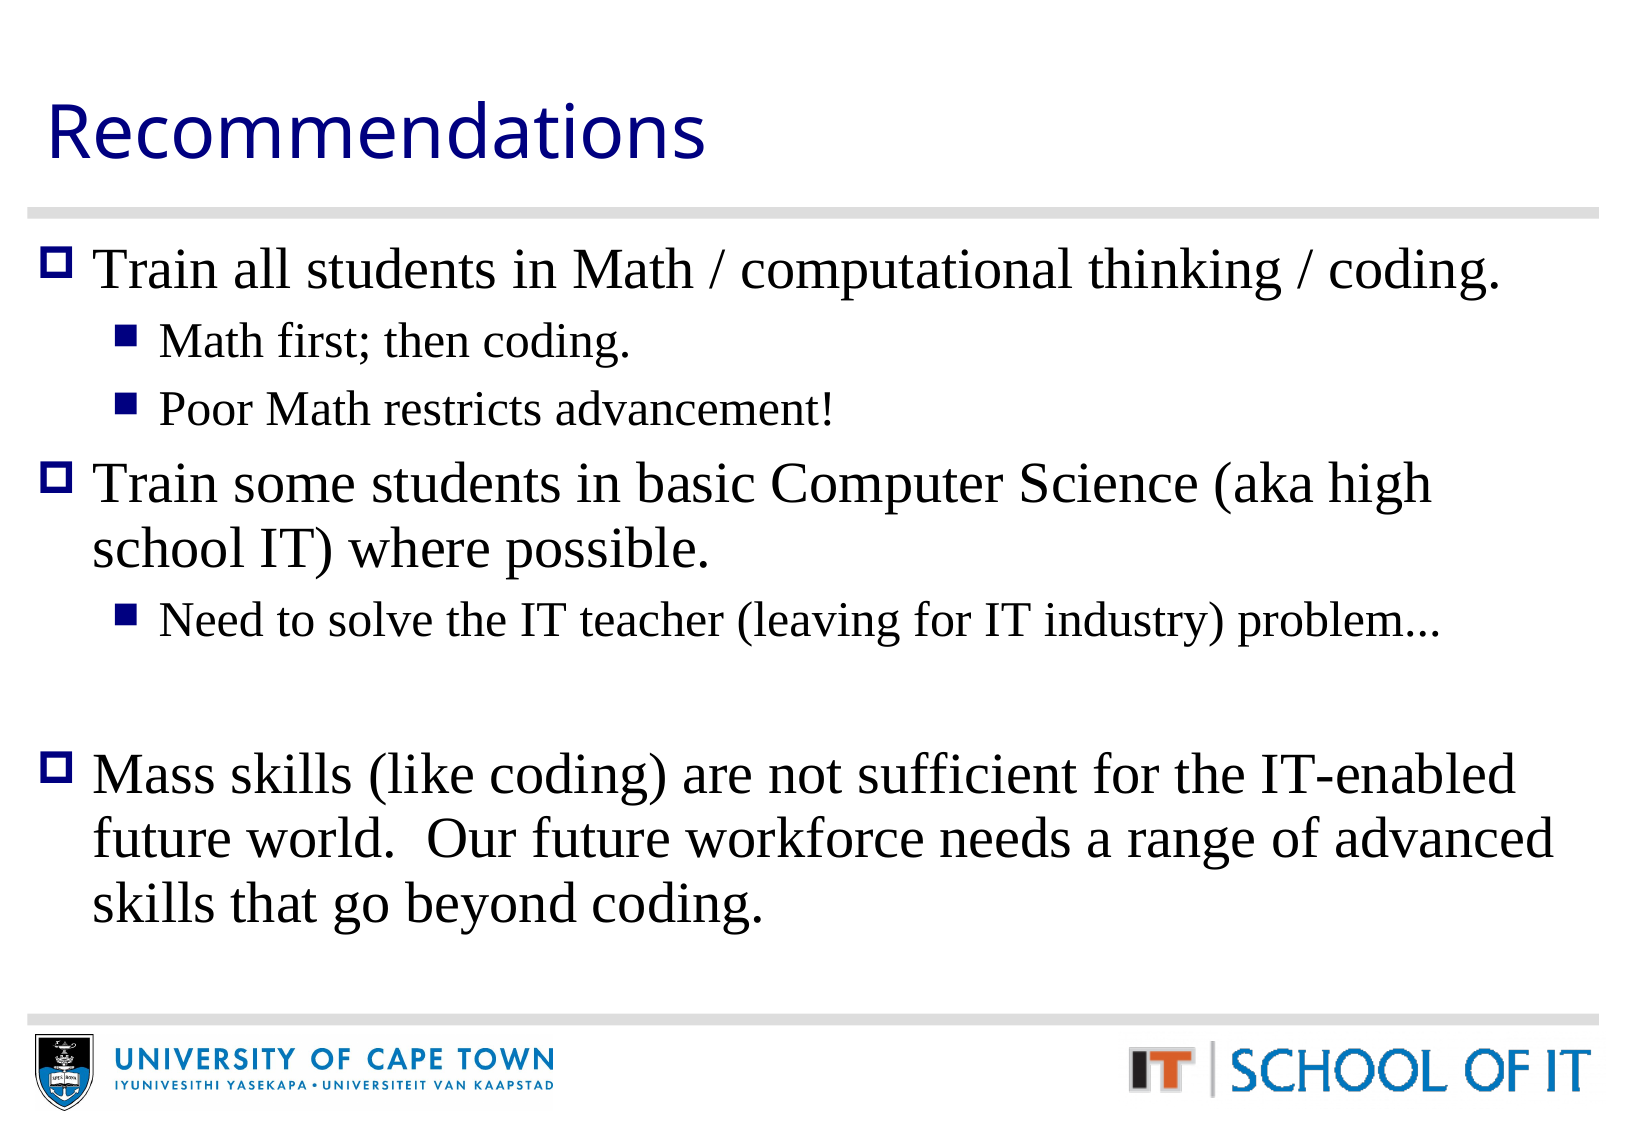

# Recommendations
Train all students in Math / computational thinking / coding.
Math first; then coding.
Poor Math restricts advancement!
Train some students in basic Computer Science (aka high school IT) where possible.
Need to solve the IT teacher (leaving for IT industry) problem...
Mass skills (like coding) are not sufficient for the IT-enabled future world. Our future workforce needs a range of advanced skills that go beyond coding.